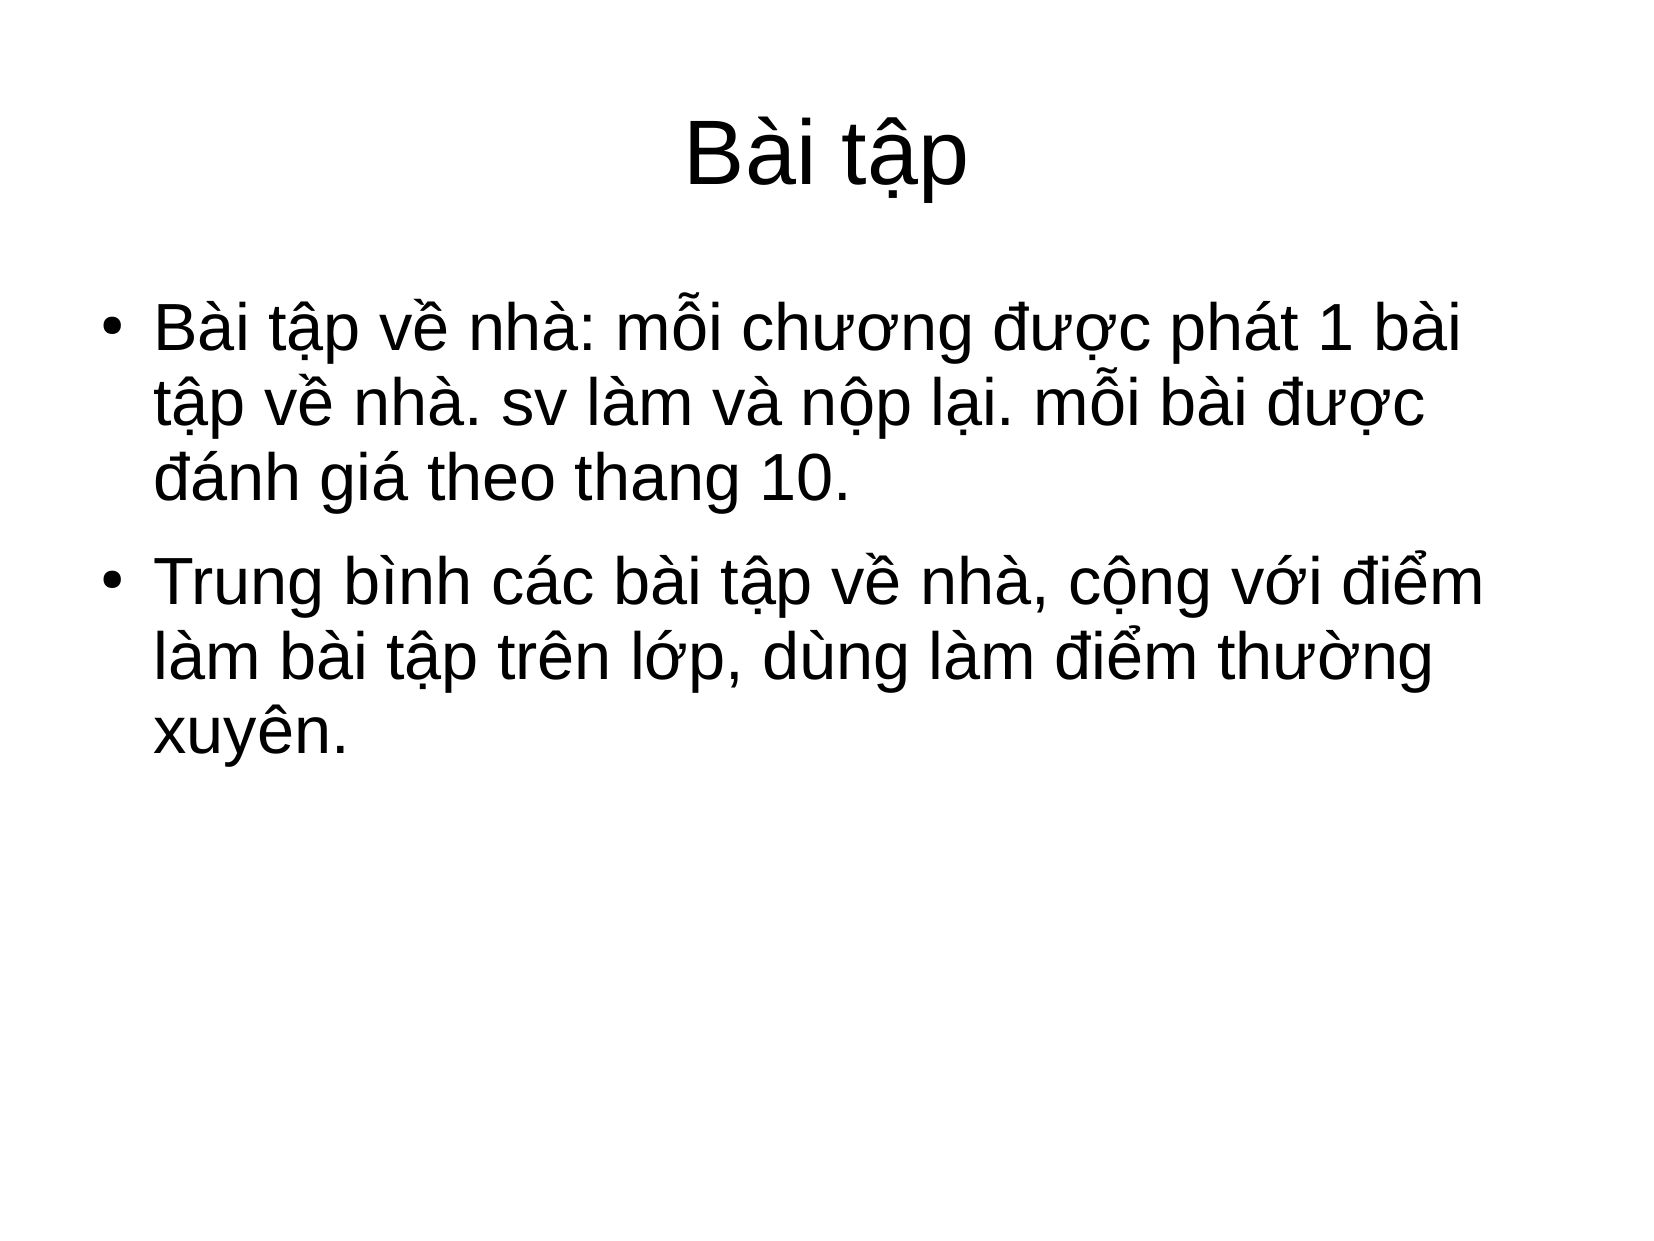

# Bài tập
Bài tập về nhà: mỗi chương được phát 1 bài tập về nhà. sv làm và nộp lại. mỗi bài được đánh giá theo thang 10.
Trung bình các bài tập về nhà, cộng với điểm làm bài tập trên lớp, dùng làm điểm thường xuyên.